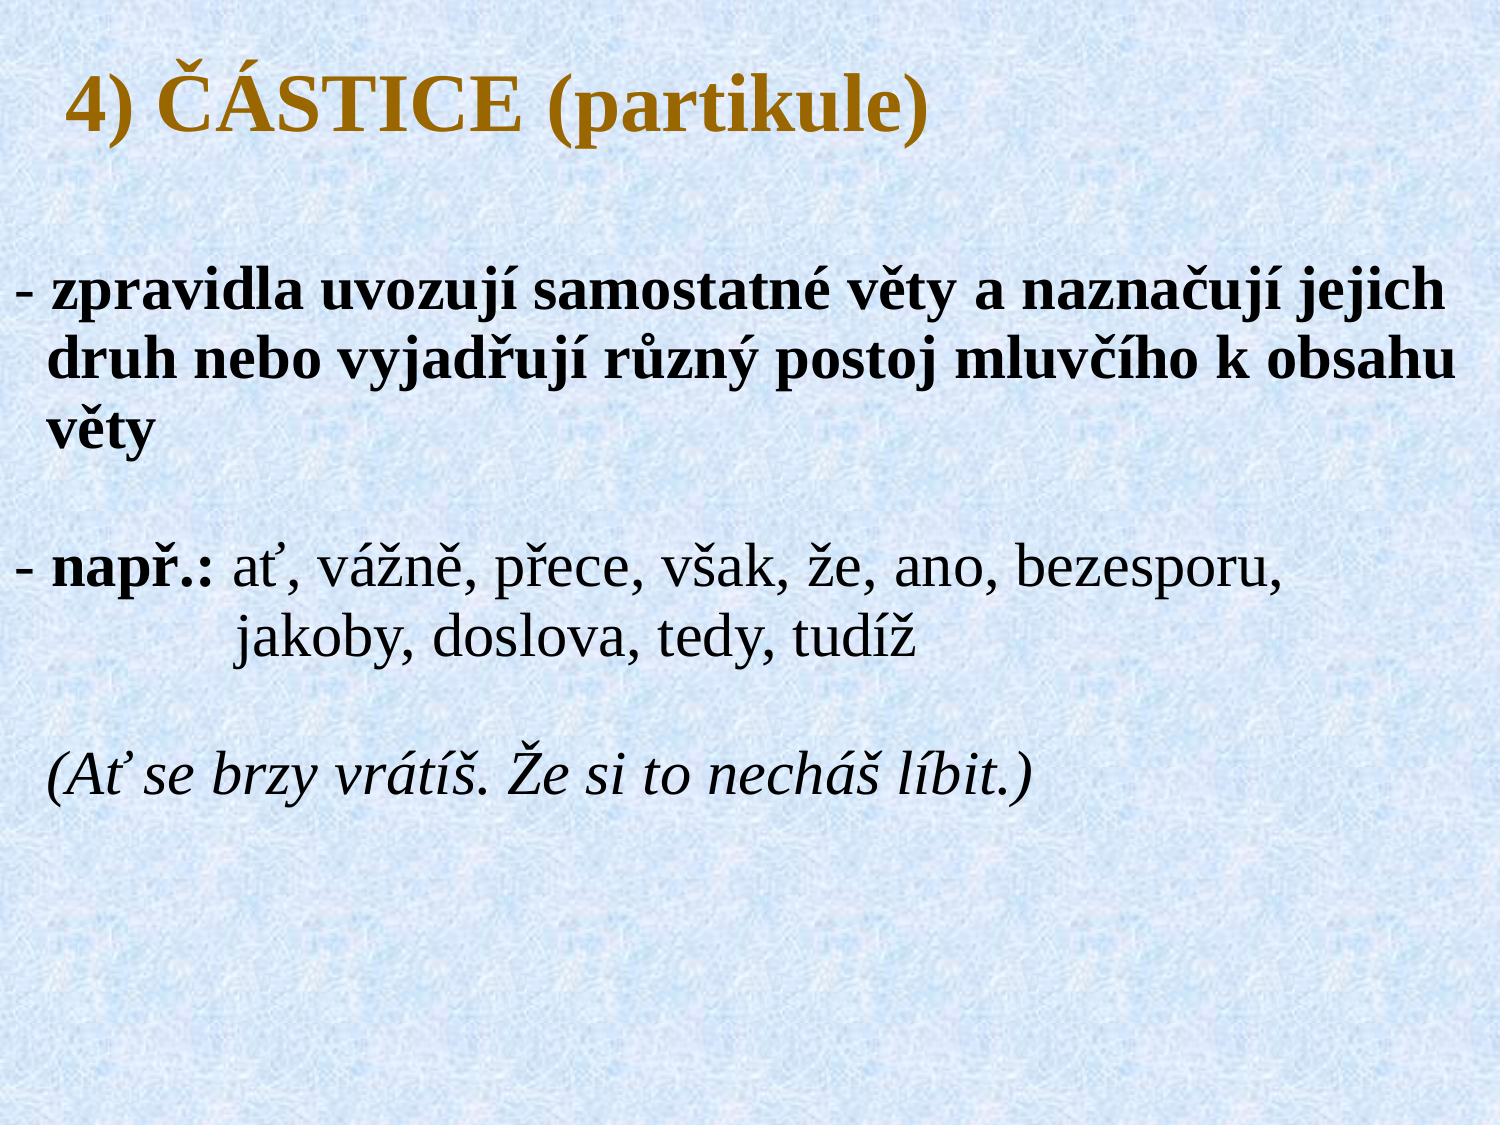

4) ČÁSTICE (partikule)
 zpravidla uvozují samostatné věty a naznačují jejich
 druh nebo vyjadřují různý postoj mluvčího k obsahu
 věty
- např.: ať, vážně, přece, však, že, ano, bezesporu,
 jakoby, doslova, tedy, tudíž
 (Ať se brzy vrátíš. Že si to necháš líbit.)